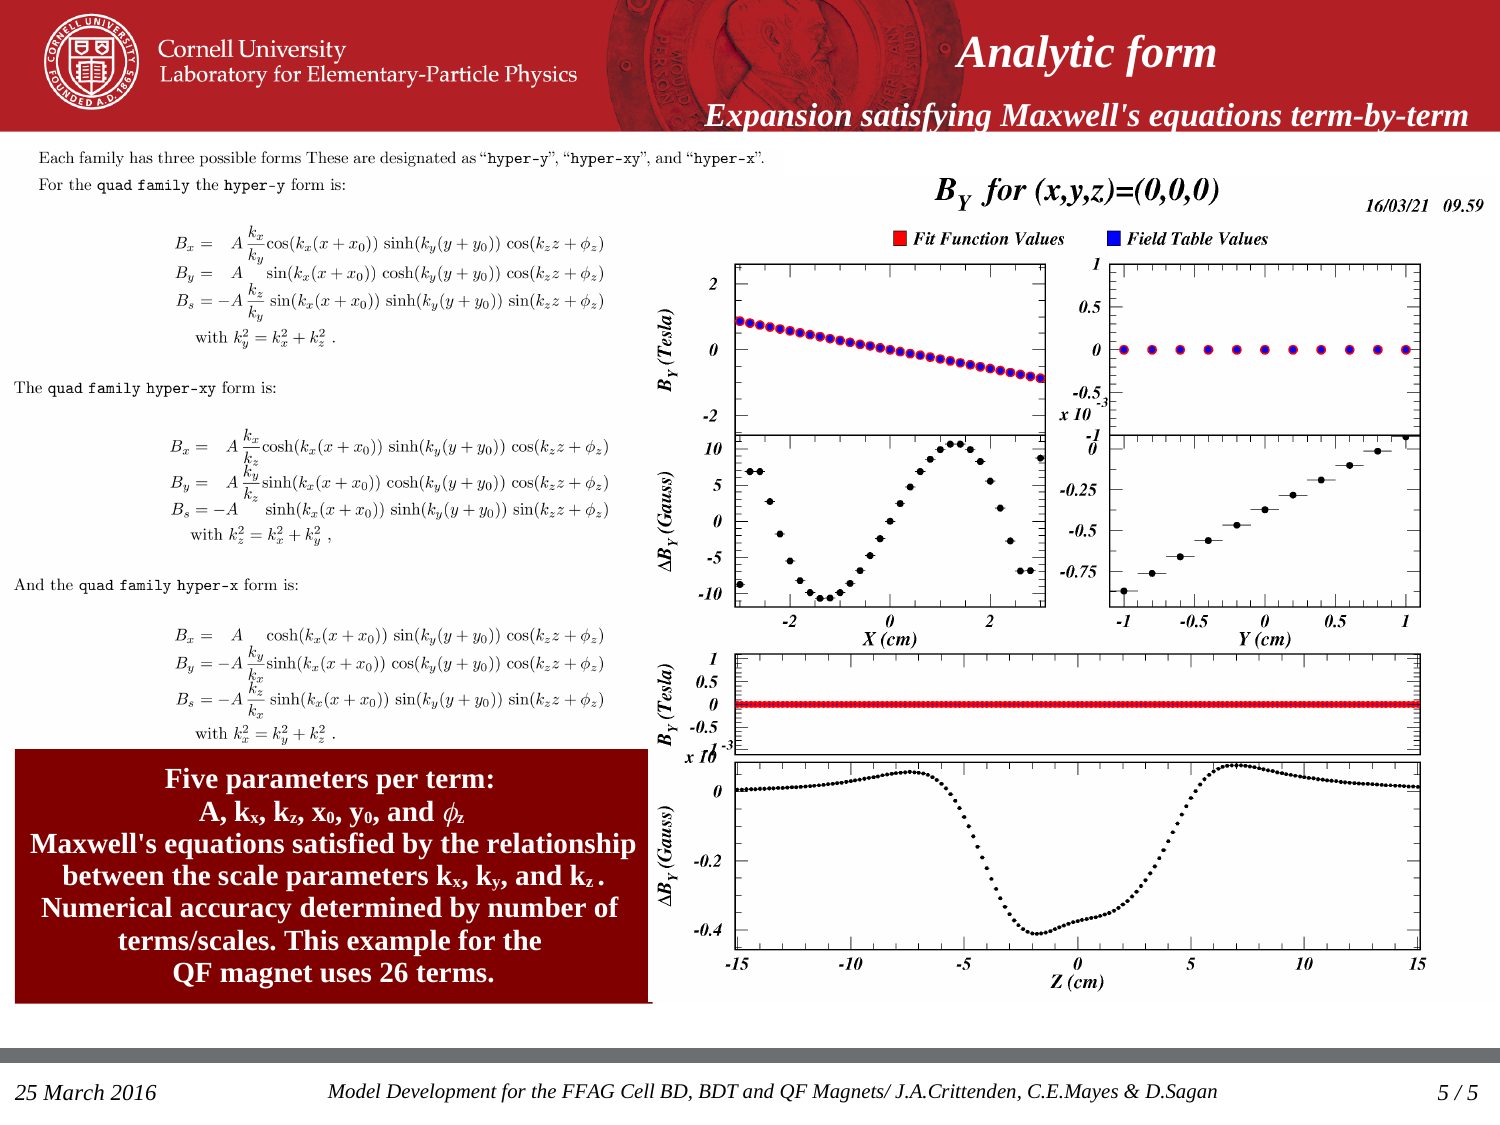

# Analytic form Expansion satisfying Maxwell's equations term-by-term
Five parameters per term:
A, kx, kz, x0, y0, and fz
Maxwell's equations satisfied by the relationship
between the scale parameters kx, ky, and kz .
Numerical accuracy determined by number of
terms/scales. This example for the
QF magnet uses 26 terms.